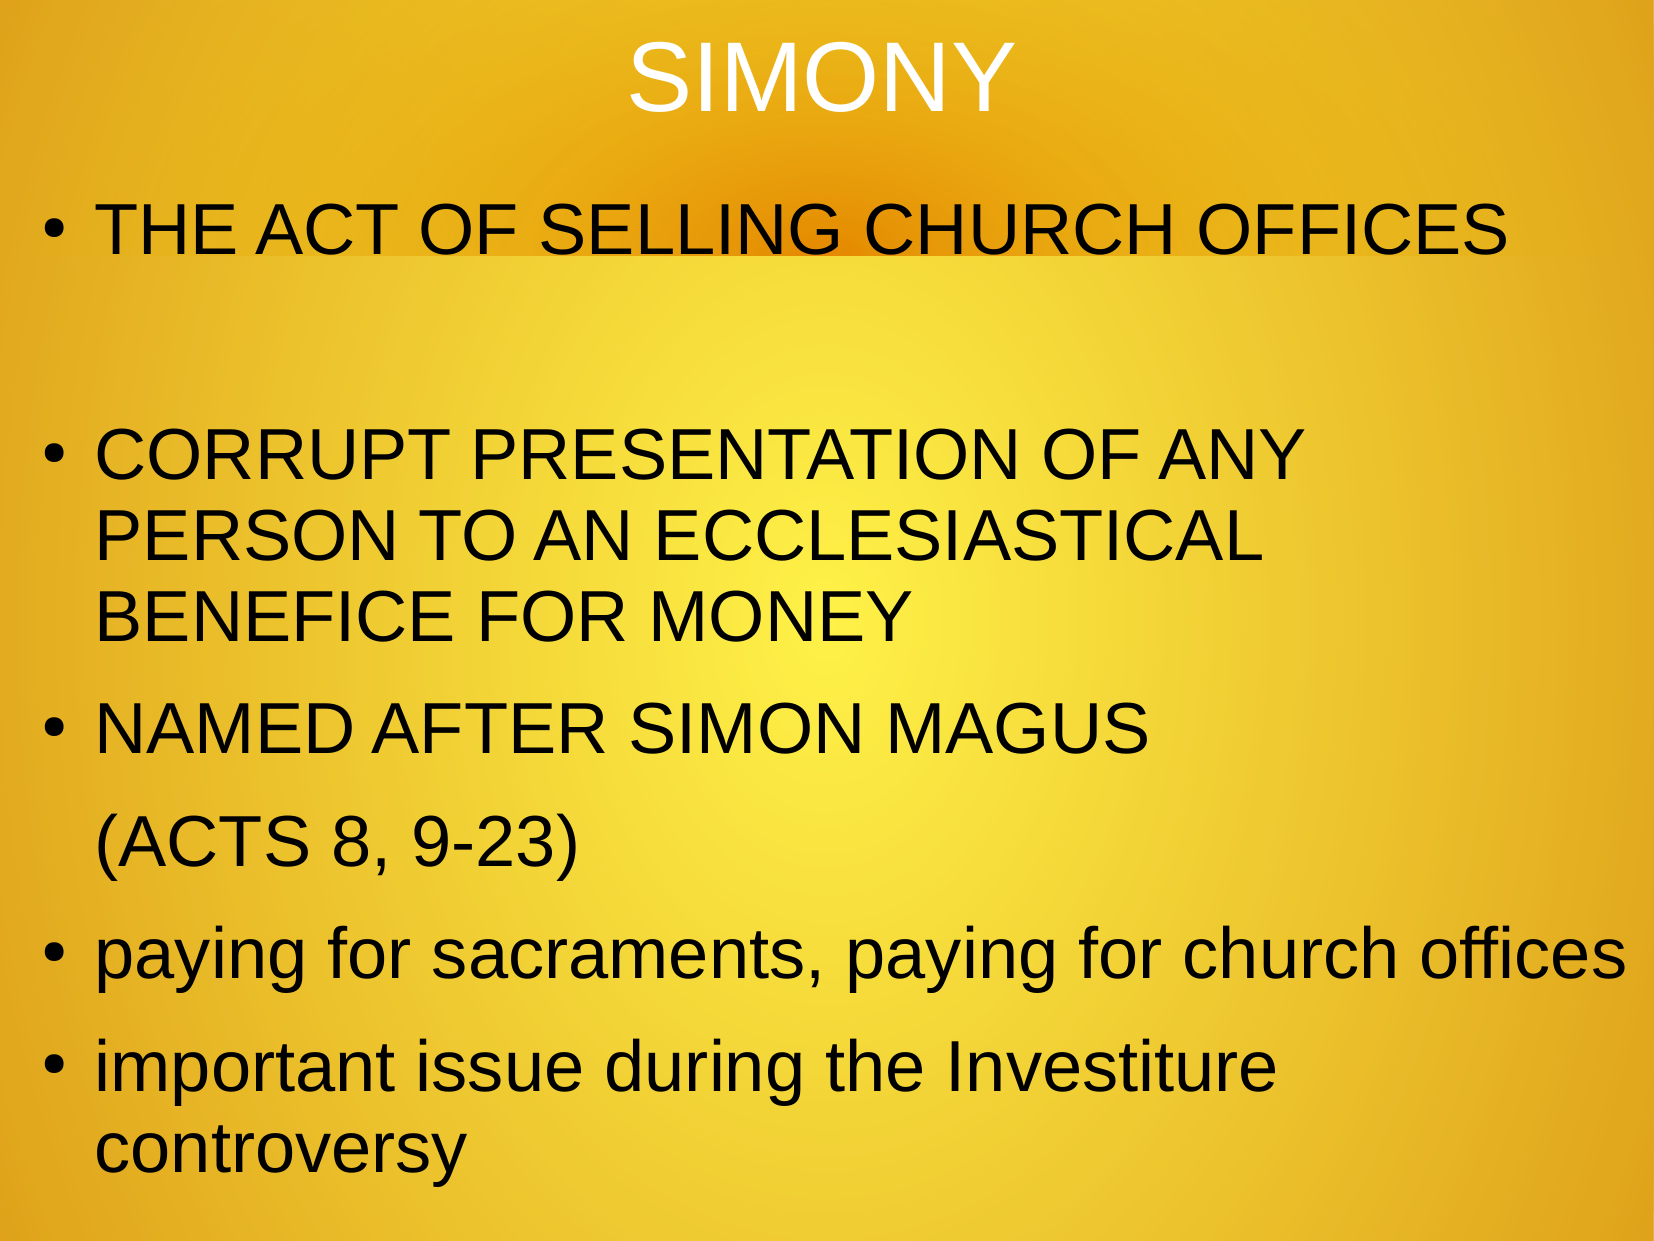

# SIMONY
THE ACT OF SELLING CHURCH OFFICES
CORRUPT PRESENTATION OF ANY PERSON TO AN ECCLESIASTICAL BENEFICE FOR MONEY
NAMED AFTER SIMON MAGUS
(ACTS 8, 9-23)
paying for sacraments, paying for church offices
important issue during the Investiture controversy